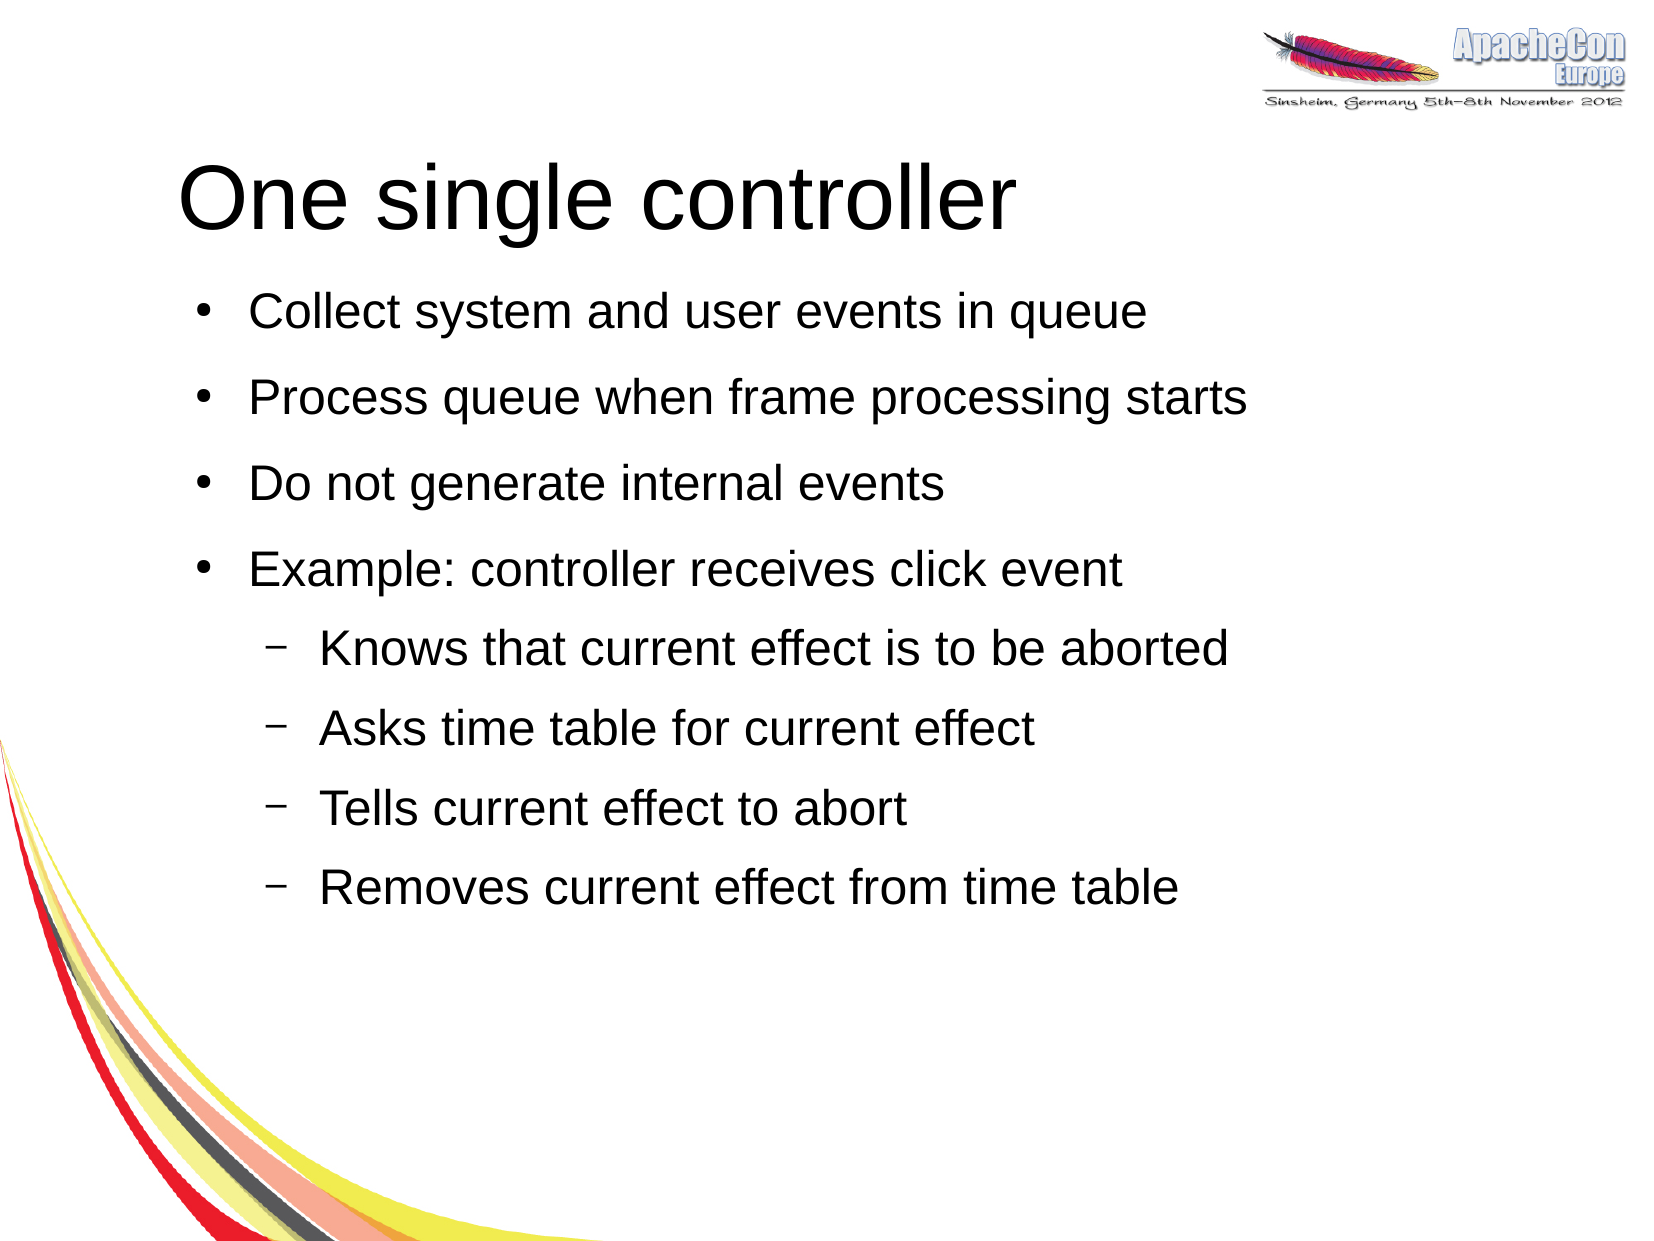

# One single controller
Collect system and user events in queue
Process queue when frame processing starts
Do not generate internal events
Example: controller receives click event
Knows that current effect is to be aborted
Asks time table for current effect
Tells current effect to abort
Removes current effect from time table